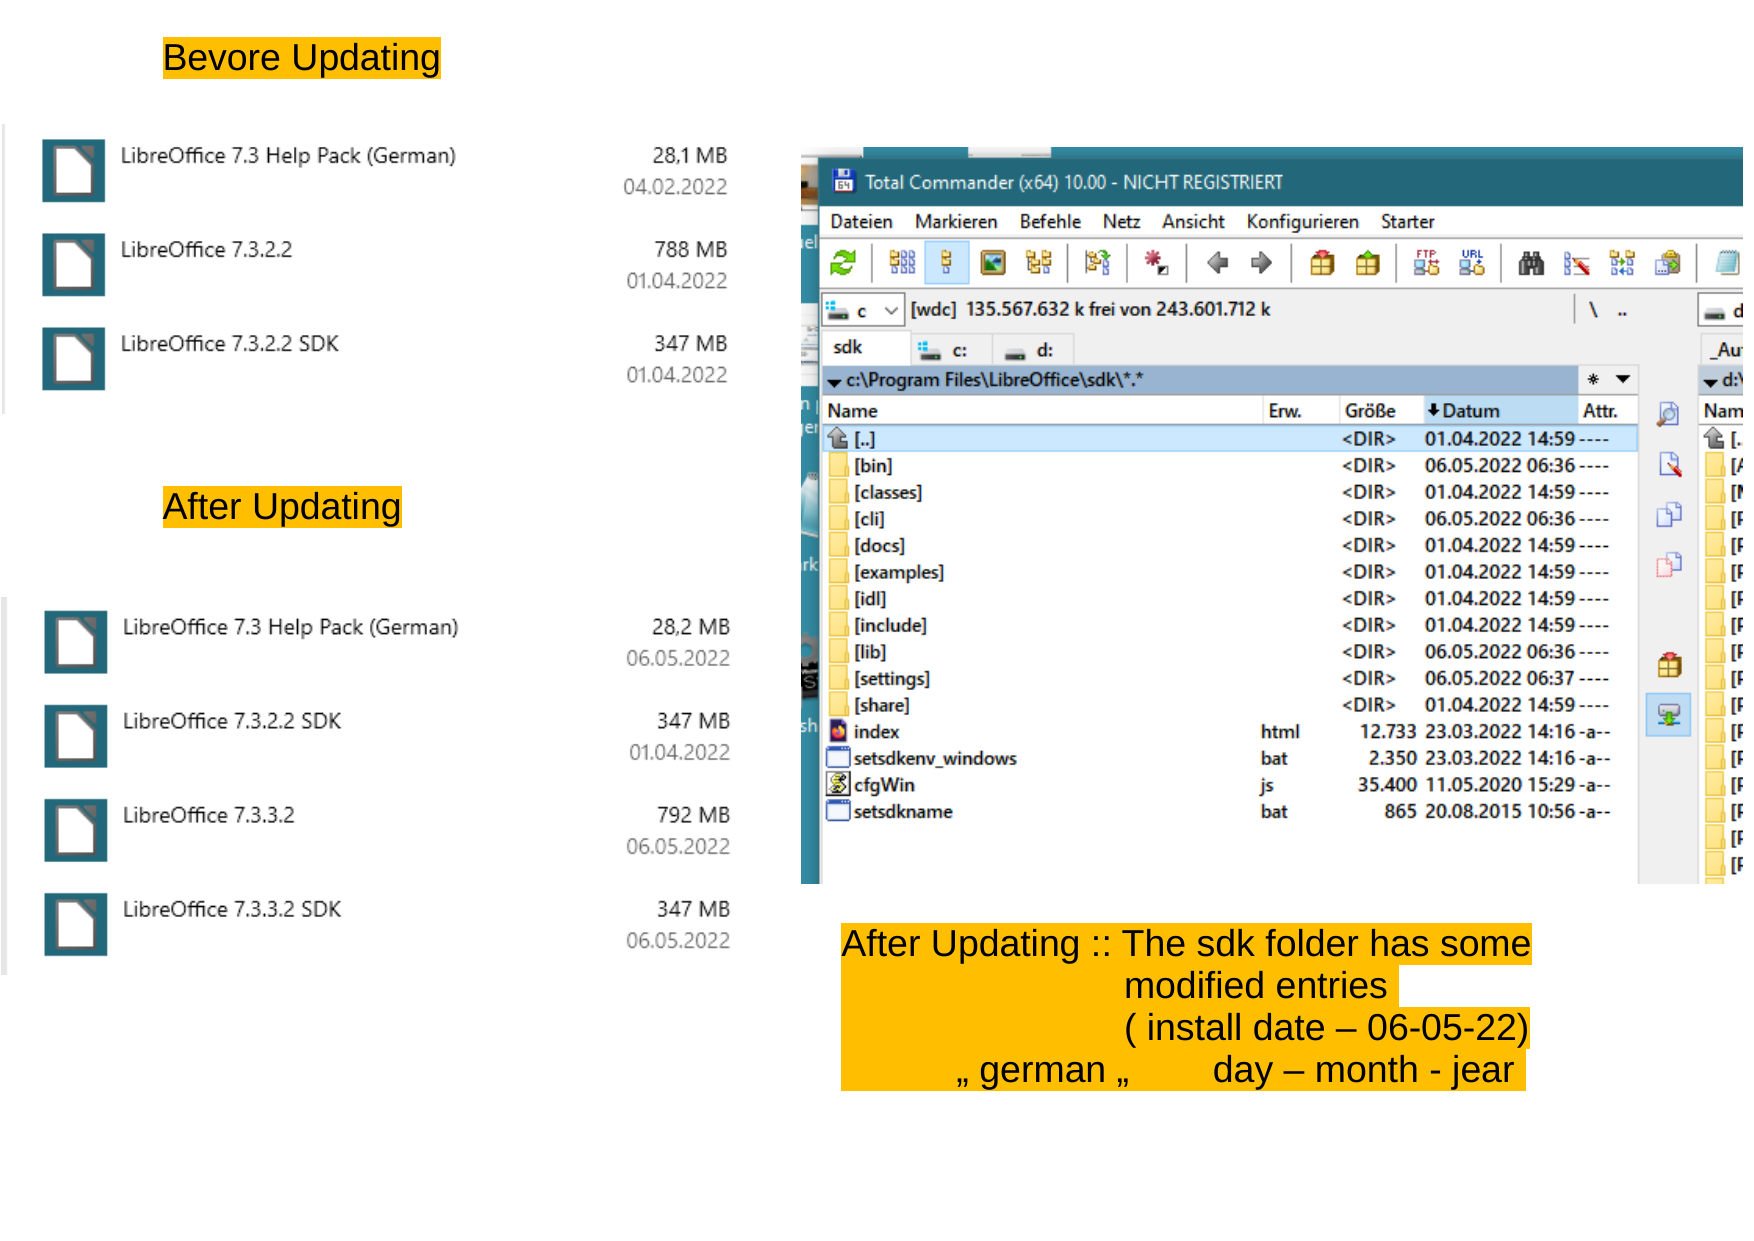

Bevore Updating
After Updating
After Updating :: The sdk folder has some
 modified entries
 ( install date – 06-05-22)
 „ german „ day – month - jear